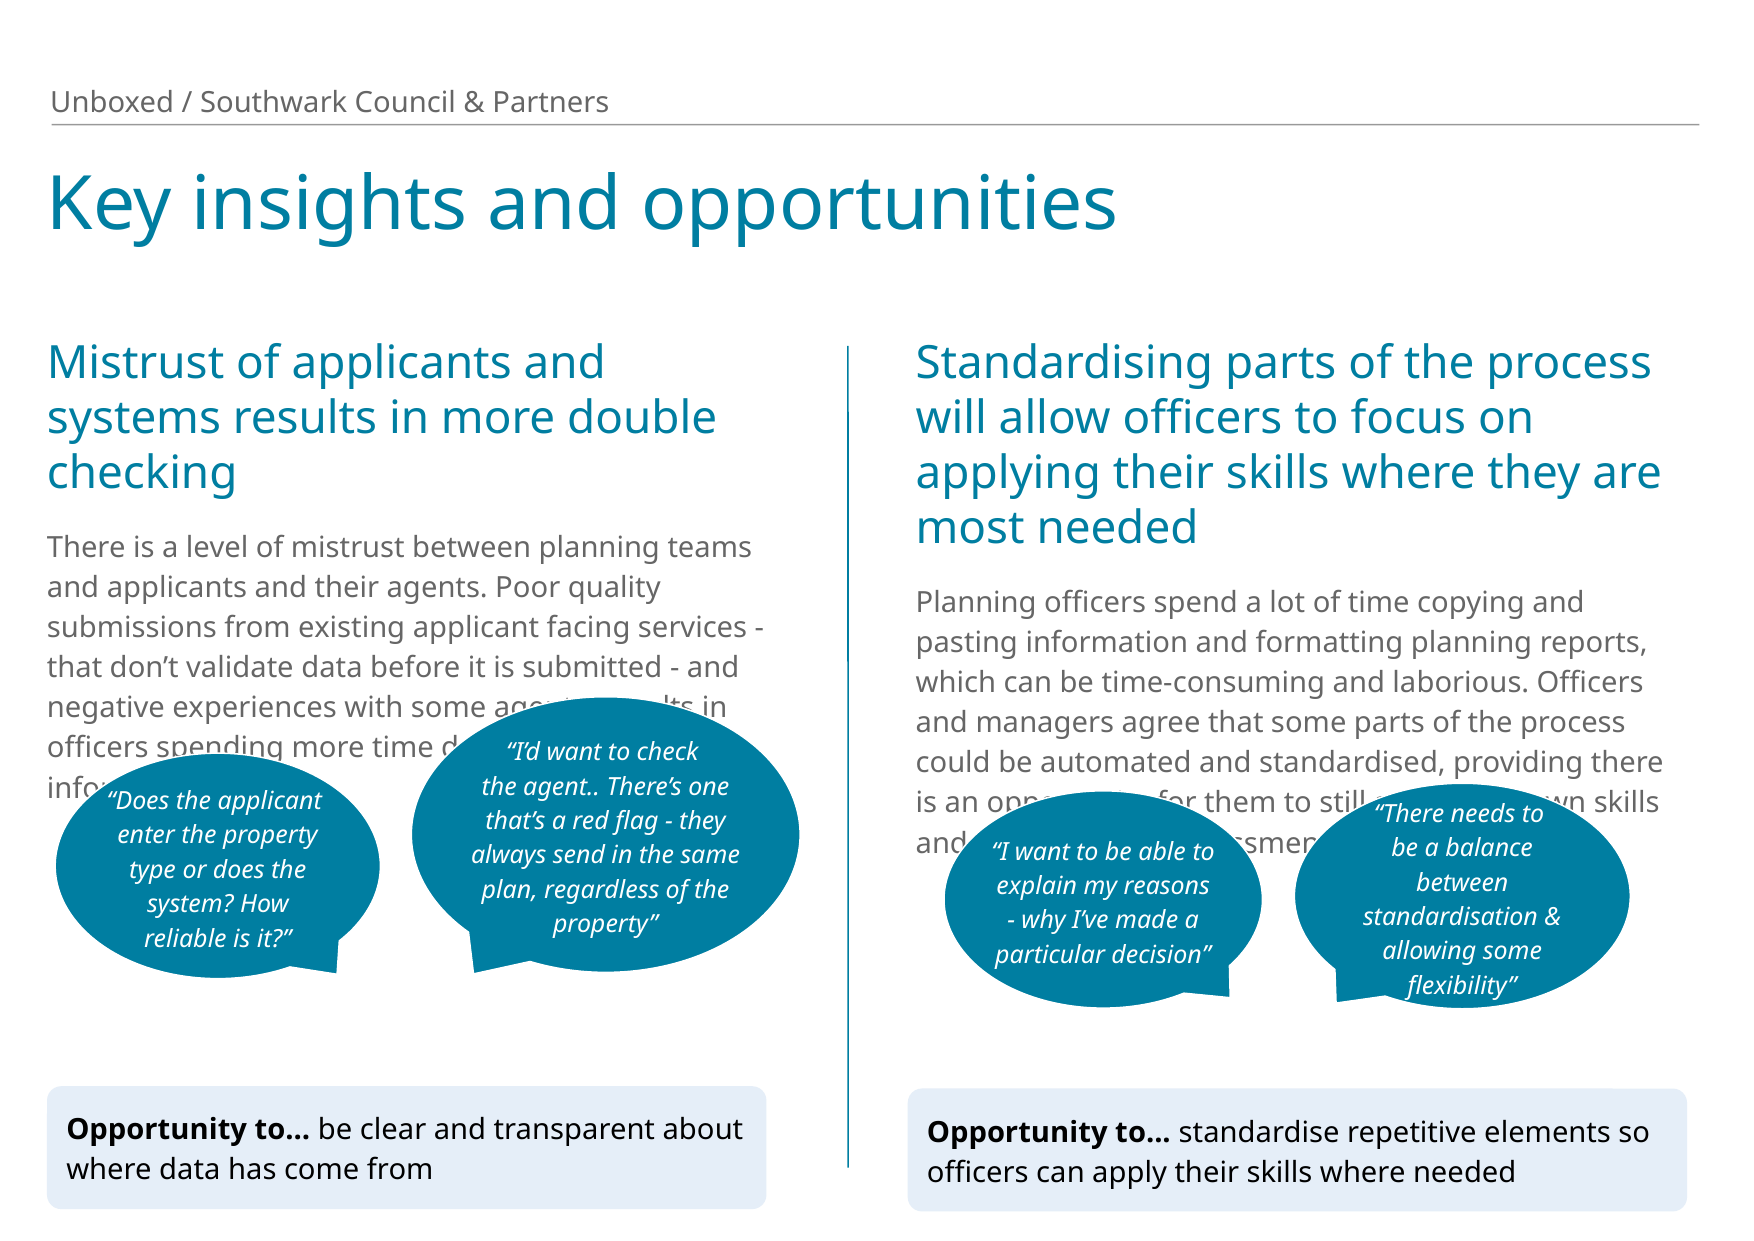

Unboxed / Southwark Council & Partners
Key insights and opportunities
Mistrust of applicants and systems results in more double checking
There is a level of mistrust between planning teams and applicants and their agents. Poor quality submissions from existing applicant facing services - that don’t validate data before it is submitted - and negative experiences with some agents, results in officers spending more time double checking information.
Standardising parts of the process will allow officers to focus on applying their skills where they are most needed
Planning officers spend a lot of time copying and pasting information and formatting planning reports, which can be time-consuming and laborious. Officers and managers agree that some parts of the process could be automated and standardised, providing there is an opportunity for them to still apply their own skills and judgement to assessments.
“I’d want to check
the agent.. There’s one that’s a red flag - they always send in the same plan, regardless of the property”
“Does the applicant
enter the property type or does the system? How reliable is it?”
“There needs to
be a balance between standardisation & allowing some flexibility”
“I want to be able to explain my reasons - why I’ve made a particular decision”
Opportunity to... be clear and transparent about where data has come from
Opportunity to... standardise repetitive elements so officers can apply their skills where needed